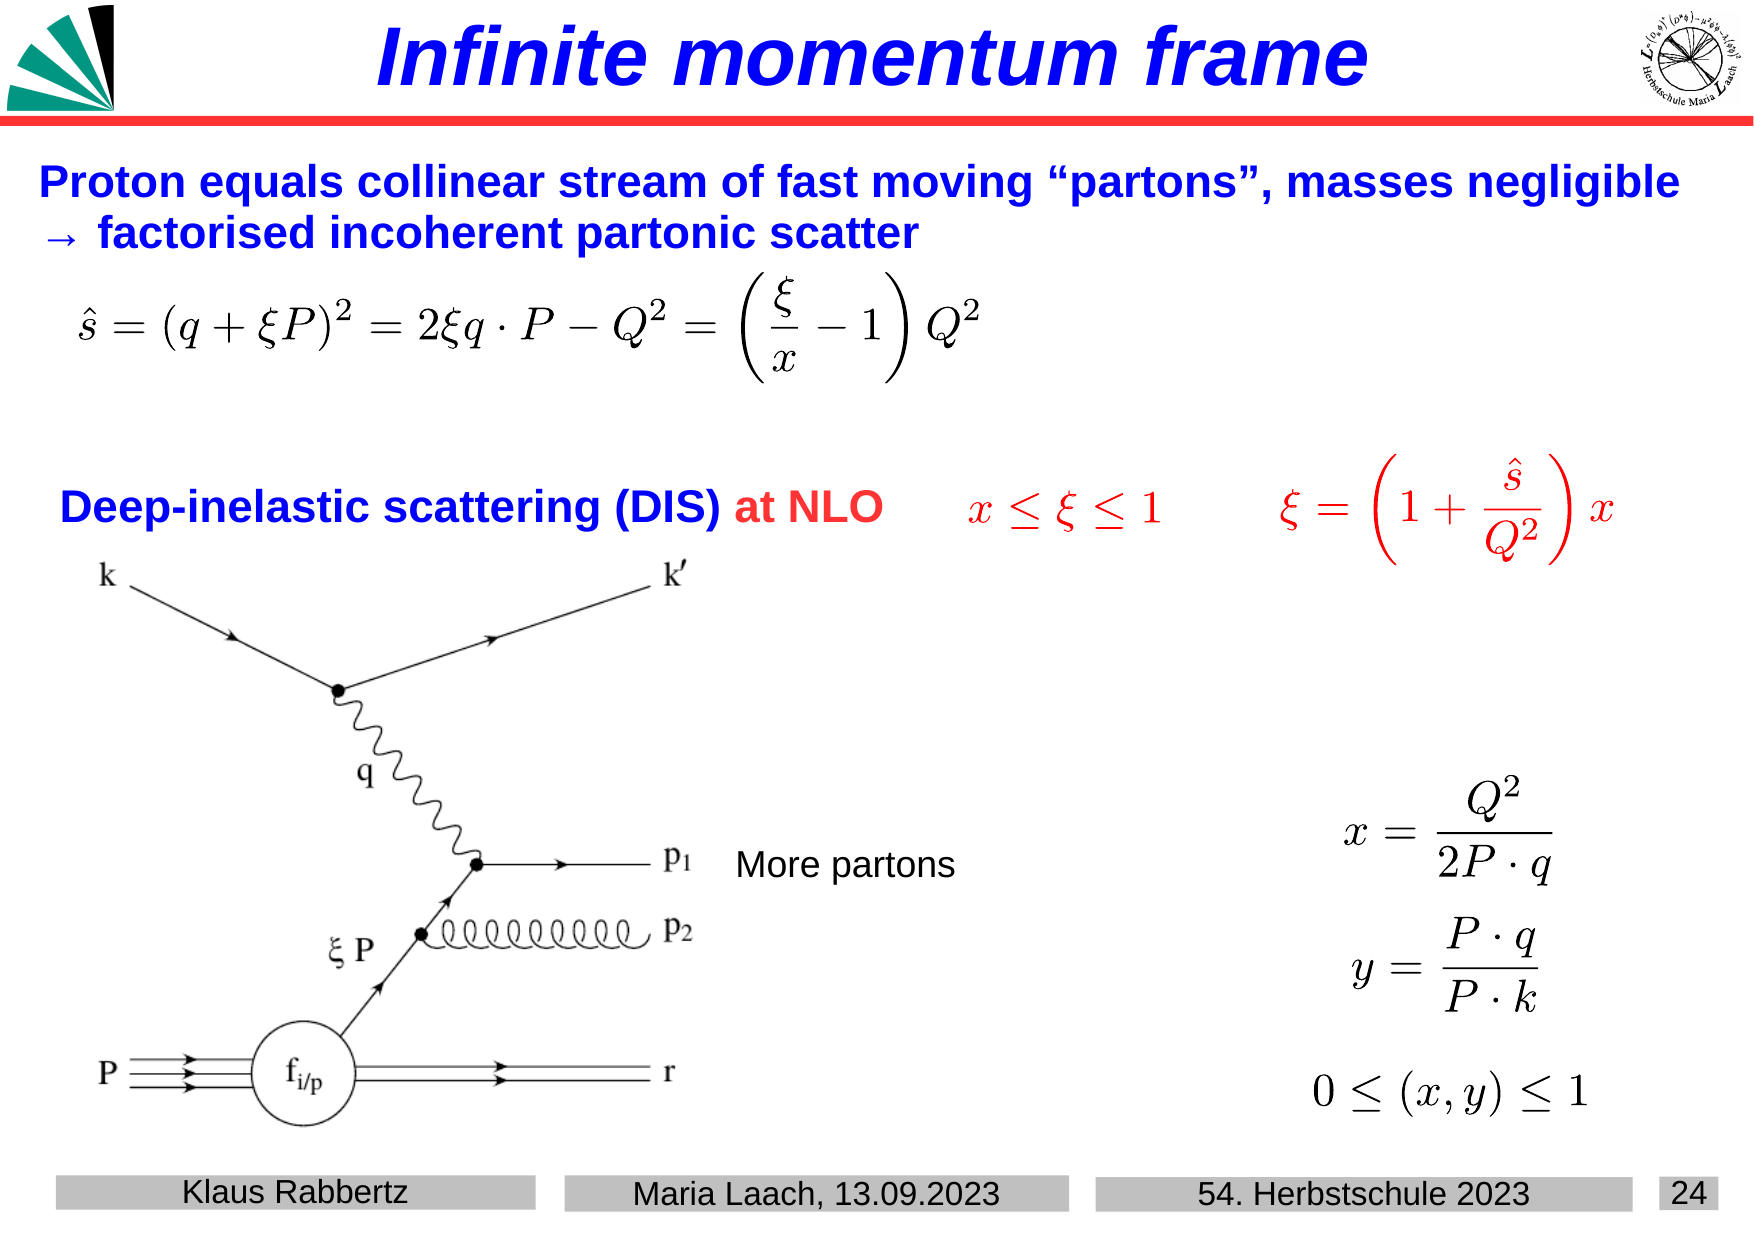

# Infinite momentum frame
Proton equals collinear stream of fast moving “partons”, masses negligible
→ factorised incoherent partonic scatter
Deep-inelastic scattering (DIS) at NLO
More partons